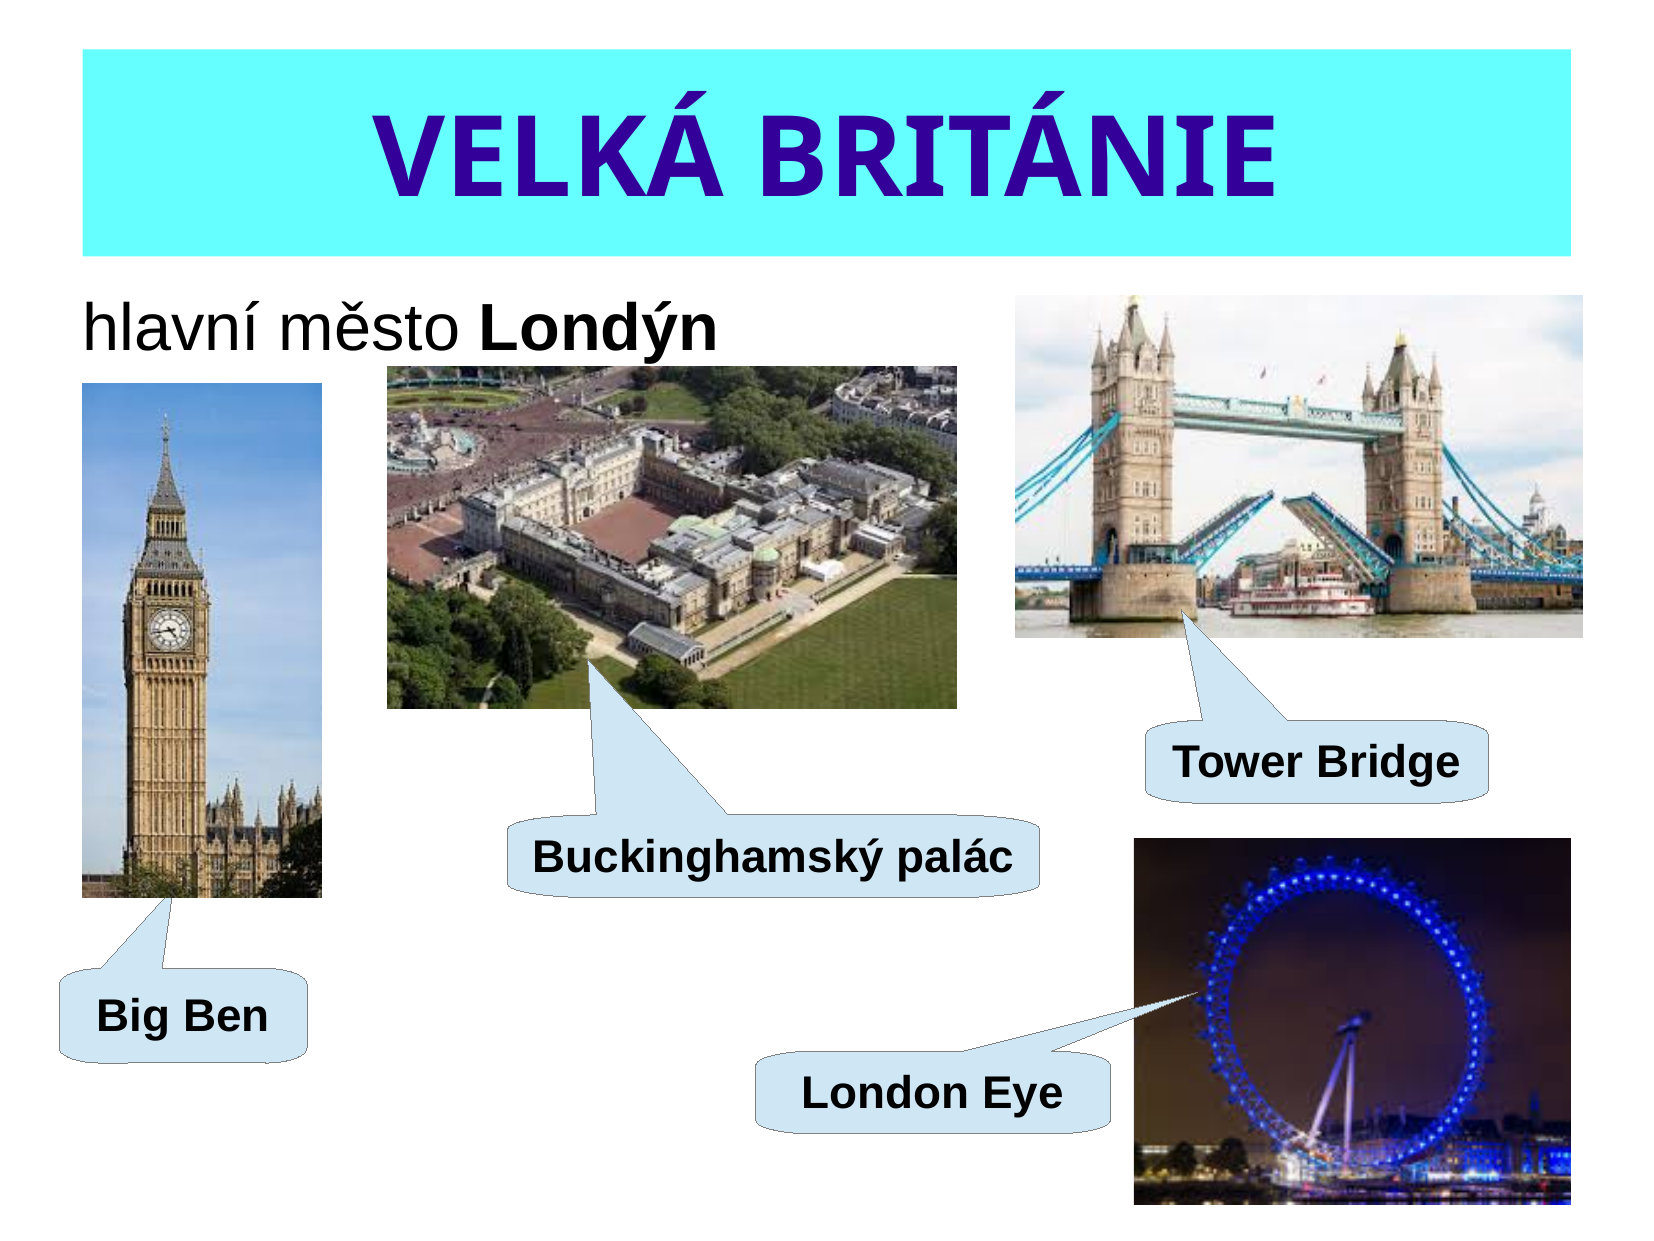

# VELKÁ BRITÁNIE
hlavní město Londýn
Tower Bridge
Buckinghamský palác
Big Ben
London Eye